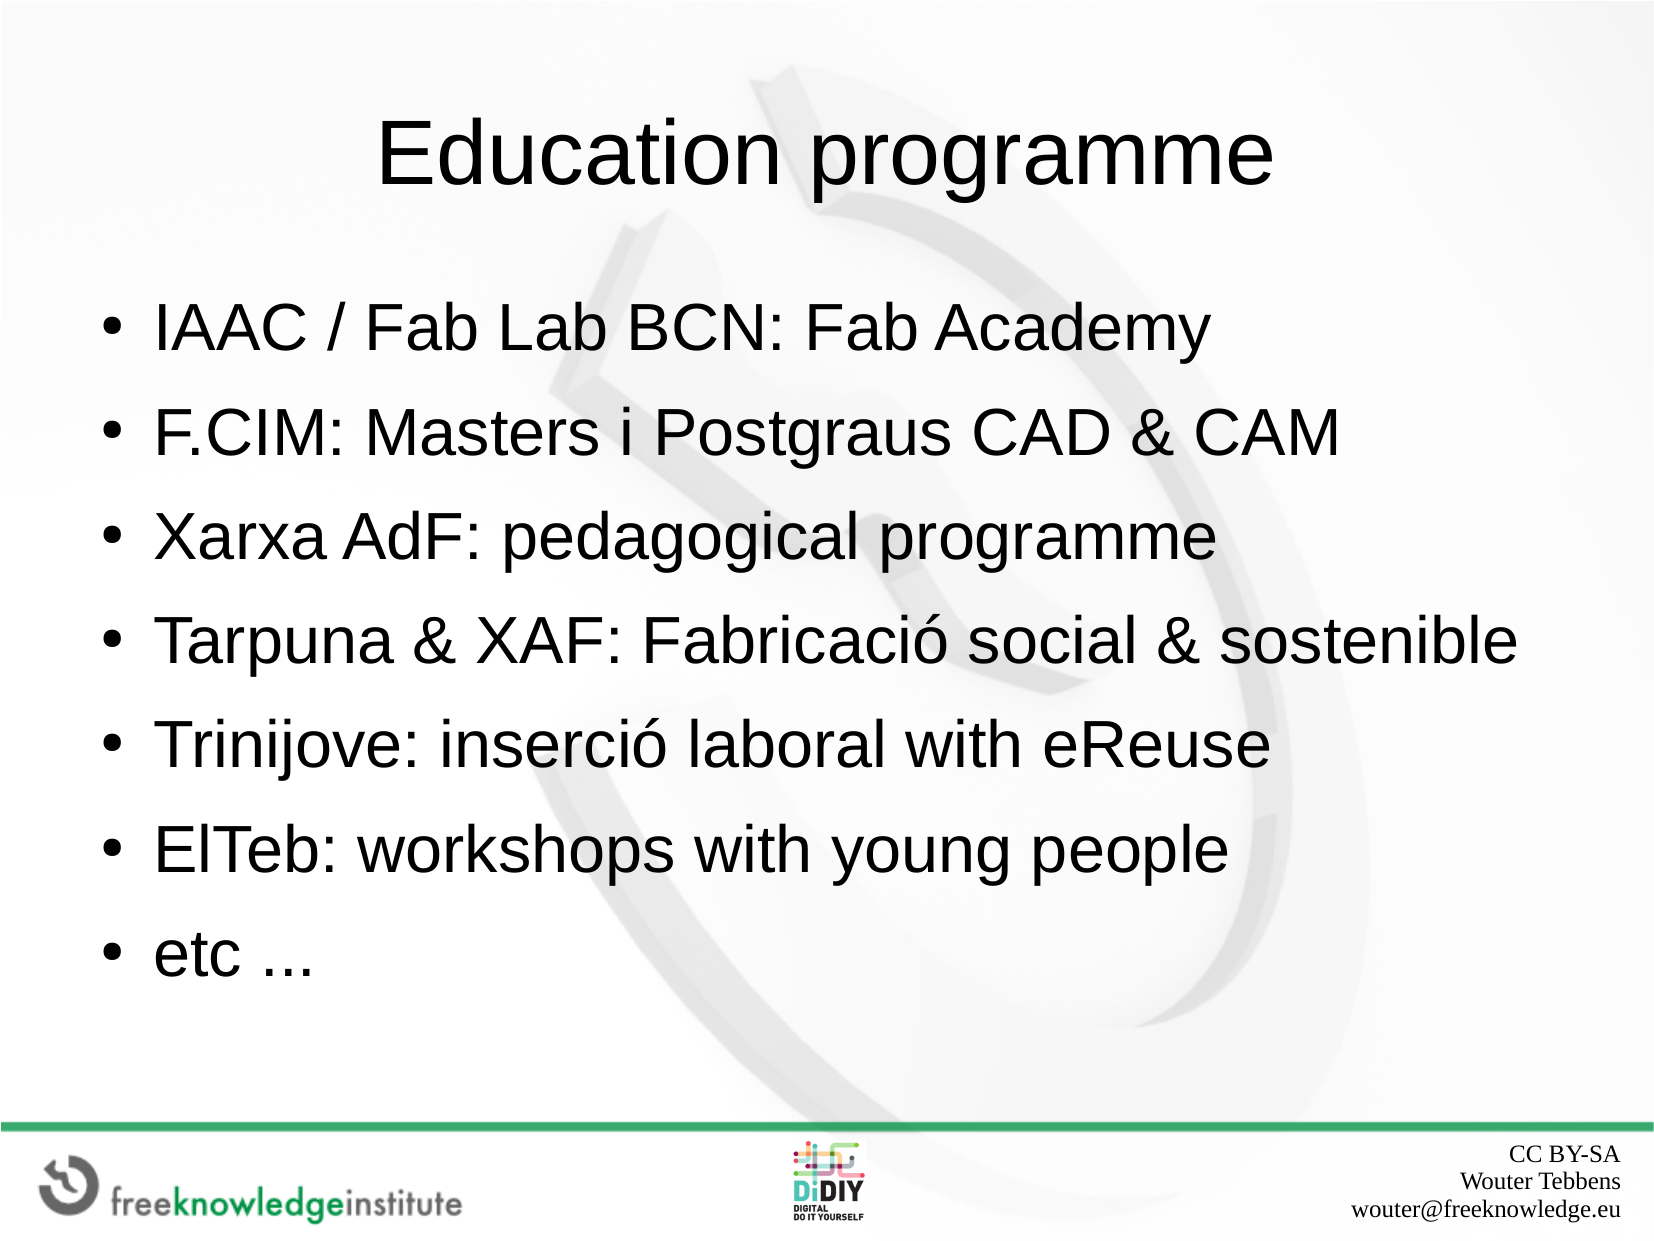

# Education programme
IAAC / Fab Lab BCN: Fab Academy
F.CIM: Masters i Postgraus CAD & CAM
Xarxa AdF: pedagogical programme
Tarpuna & XAF: Fabricació social & sostenible
Trinijove: inserció laboral with eReuse
ElTeb: workshops with young people
etc ...